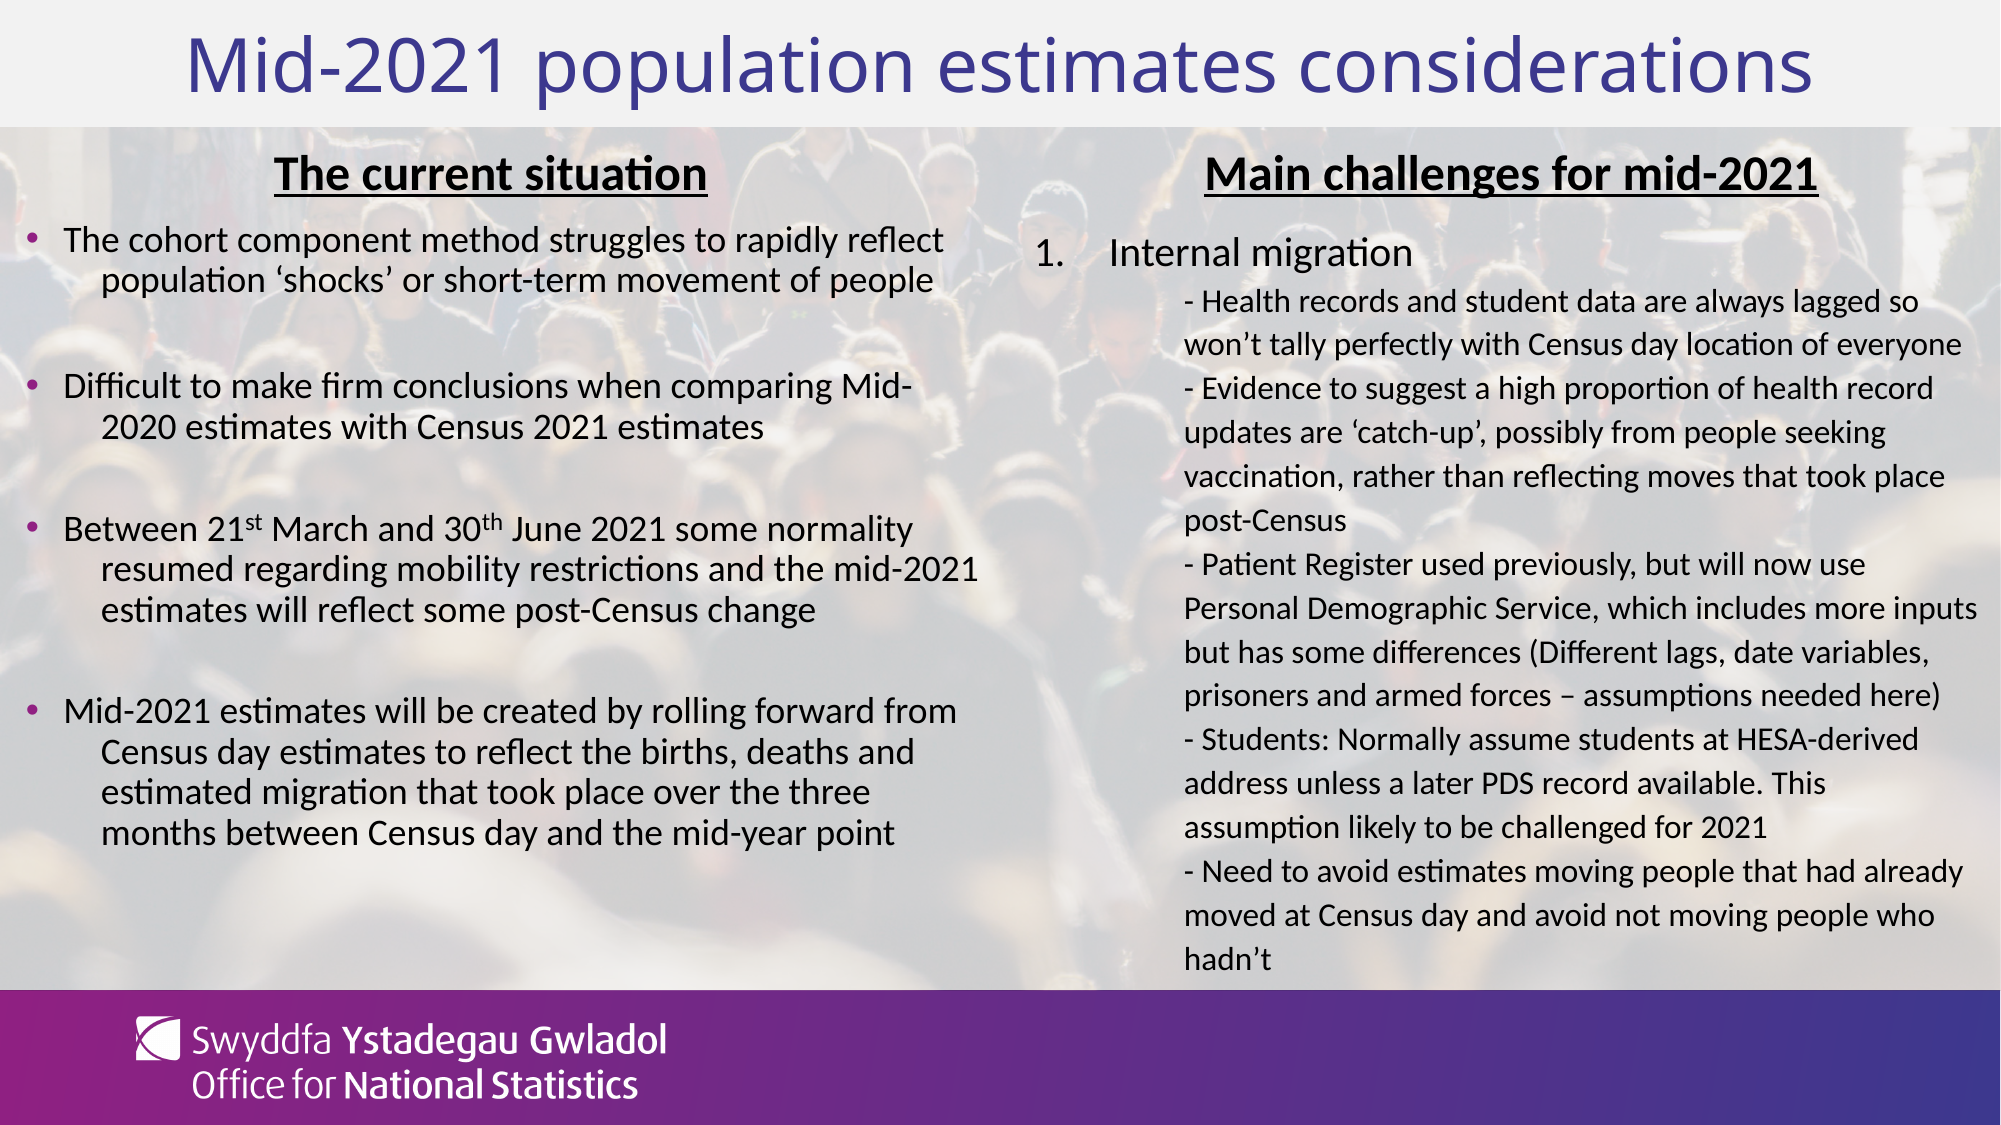

# Mid-2021 population estimates considerations
The current situation
Main challenges for mid-2021
Internal migration
- Health records and student data are always lagged so won’t tally perfectly with Census day location of everyone
- Evidence to suggest a high proportion of health record updates are ‘catch-up’, possibly from people seeking vaccination, rather than reflecting moves that took place post-Census
- Patient Register used previously, but will now use Personal Demographic Service, which includes more inputs but has some differences (Different lags, date variables, prisoners and armed forces – assumptions needed here)
- Students: Normally assume students at HESA-derived address unless a later PDS record available. This assumption likely to be challenged for 2021
- Need to avoid estimates moving people that had already moved at Census day and avoid not moving people who hadn’t
The cohort component method struggles to rapidly reflect population ‘shocks’ or short-term movement of people
Difficult to make firm conclusions when comparing Mid-2020 estimates with Census 2021 estimates
Between 21st March and 30th June 2021 some normality resumed regarding mobility restrictions and the mid-2021 estimates will reflect some post-Census change
Mid-2021 estimates will be created by rolling forward from Census day estimates to reflect the births, deaths and estimated migration that took place over the three months between Census day and the mid-year point